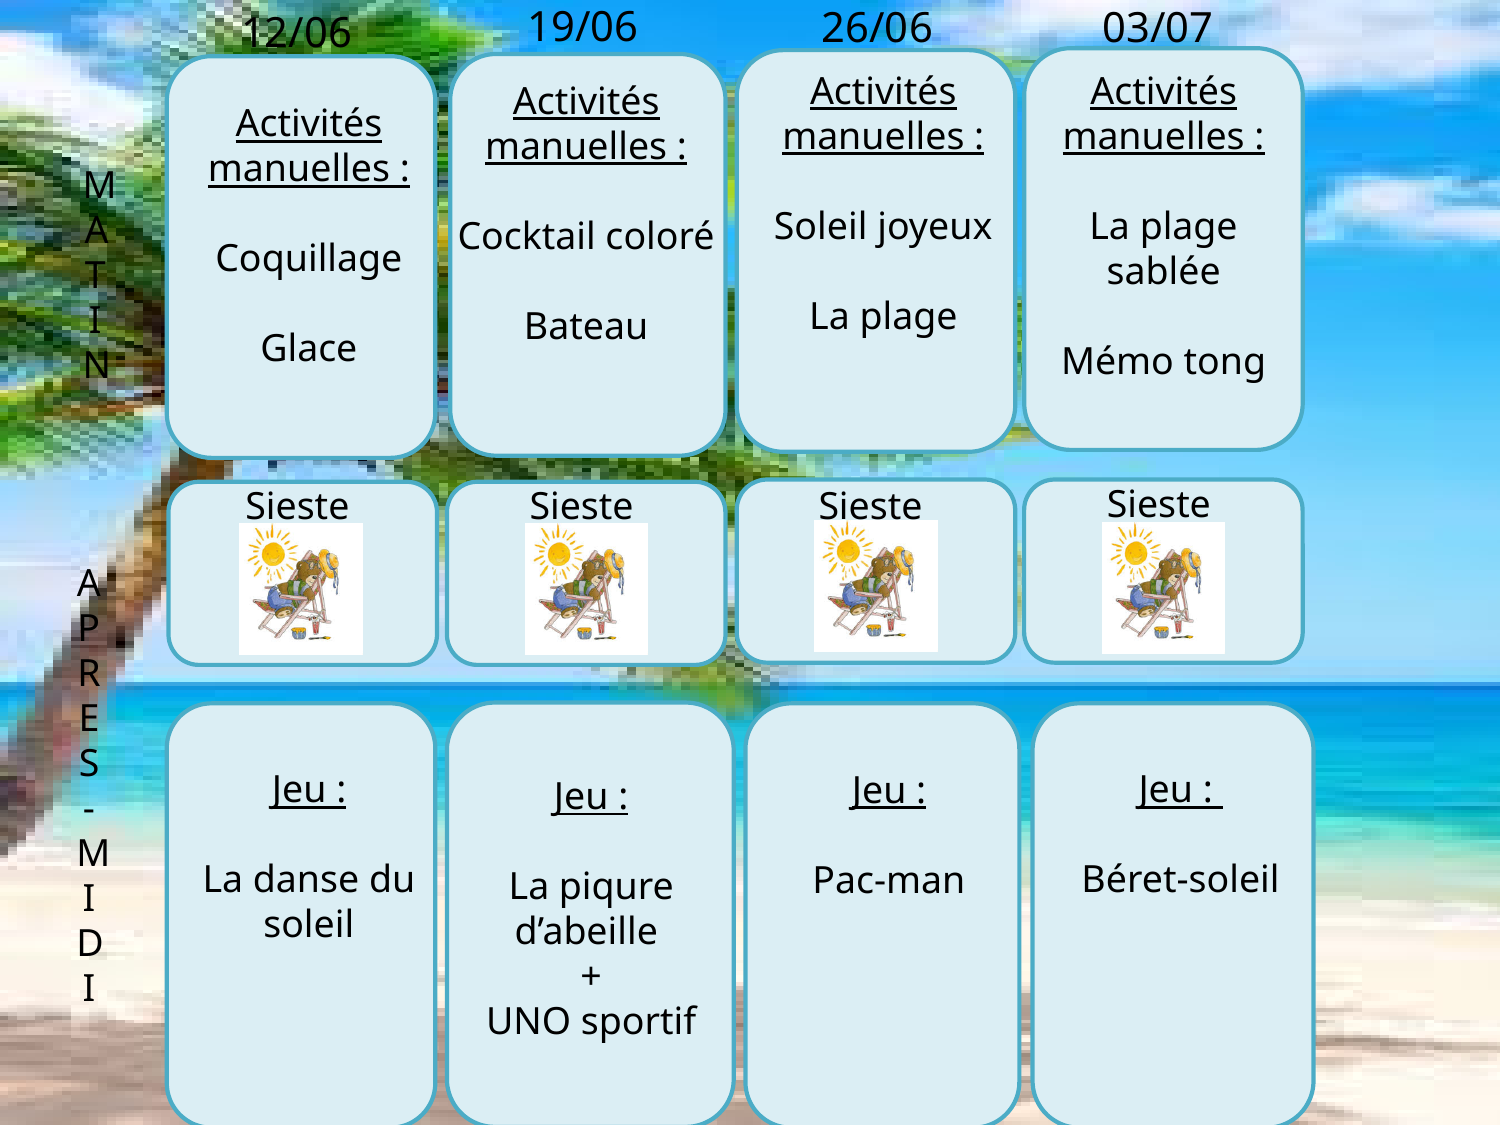

19/06
26/06
03/07
12/06
Activités manuelles :
Soleil joyeux
La plage
Activités manuelles :
La plage sablée
Mémo tong
Activités manuelles :
Cocktail coloré
Bateau
Activités manuelles :
Coquillage
Glace
MATIN
Sieste
Sieste
Sieste
Sieste
APRES-MIDI
Jeu :
La danse du soleil
Jeu :
Béret-soleil
Jeu :
Pac-man
Jeu :
La piqure d’abeille
+
UNO sportif